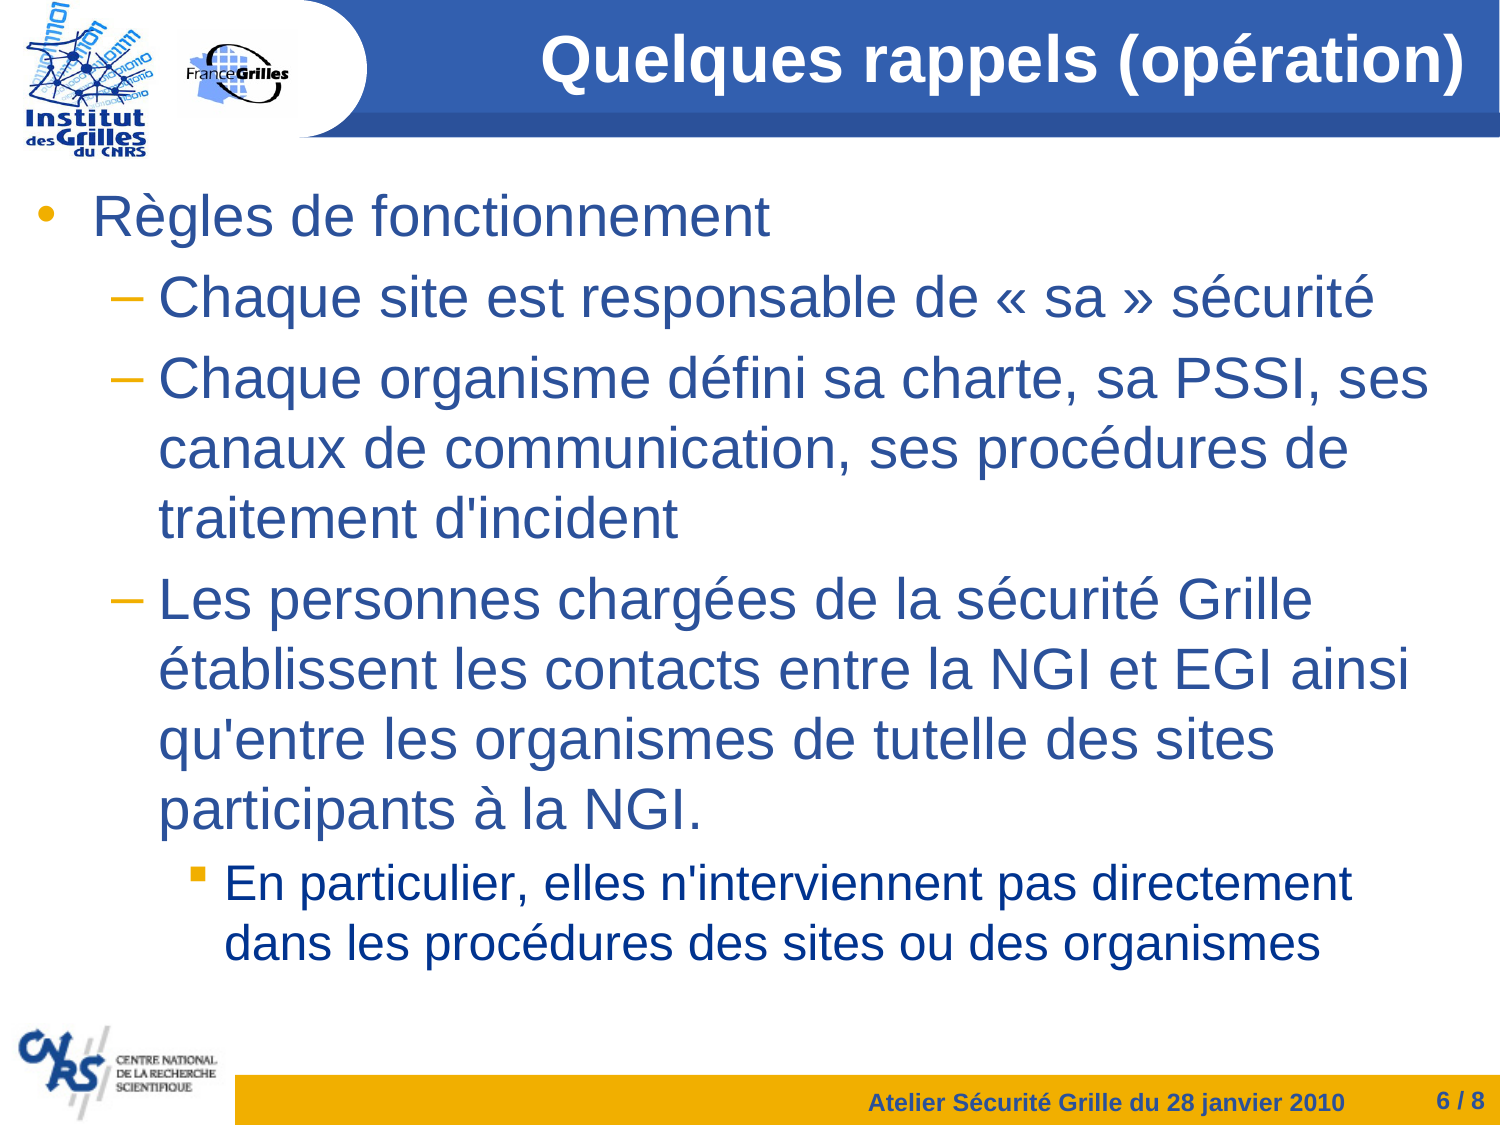

# Quelques rappels (opération)
Règles de fonctionnement
Chaque site est responsable de « sa » sécurité
Chaque organisme défini sa charte, sa PSSI, ses canaux de communication, ses procédures de traitement d'incident
Les personnes chargées de la sécurité Grille établissent les contacts entre la NGI et EGI ainsi qu'entre les organismes de tutelle des sites participants à la NGI.
En particulier, elles n'interviennent pas directement dans les procédures des sites ou des organismes
Atelier Sécurité Grille du 28 janvier 2010